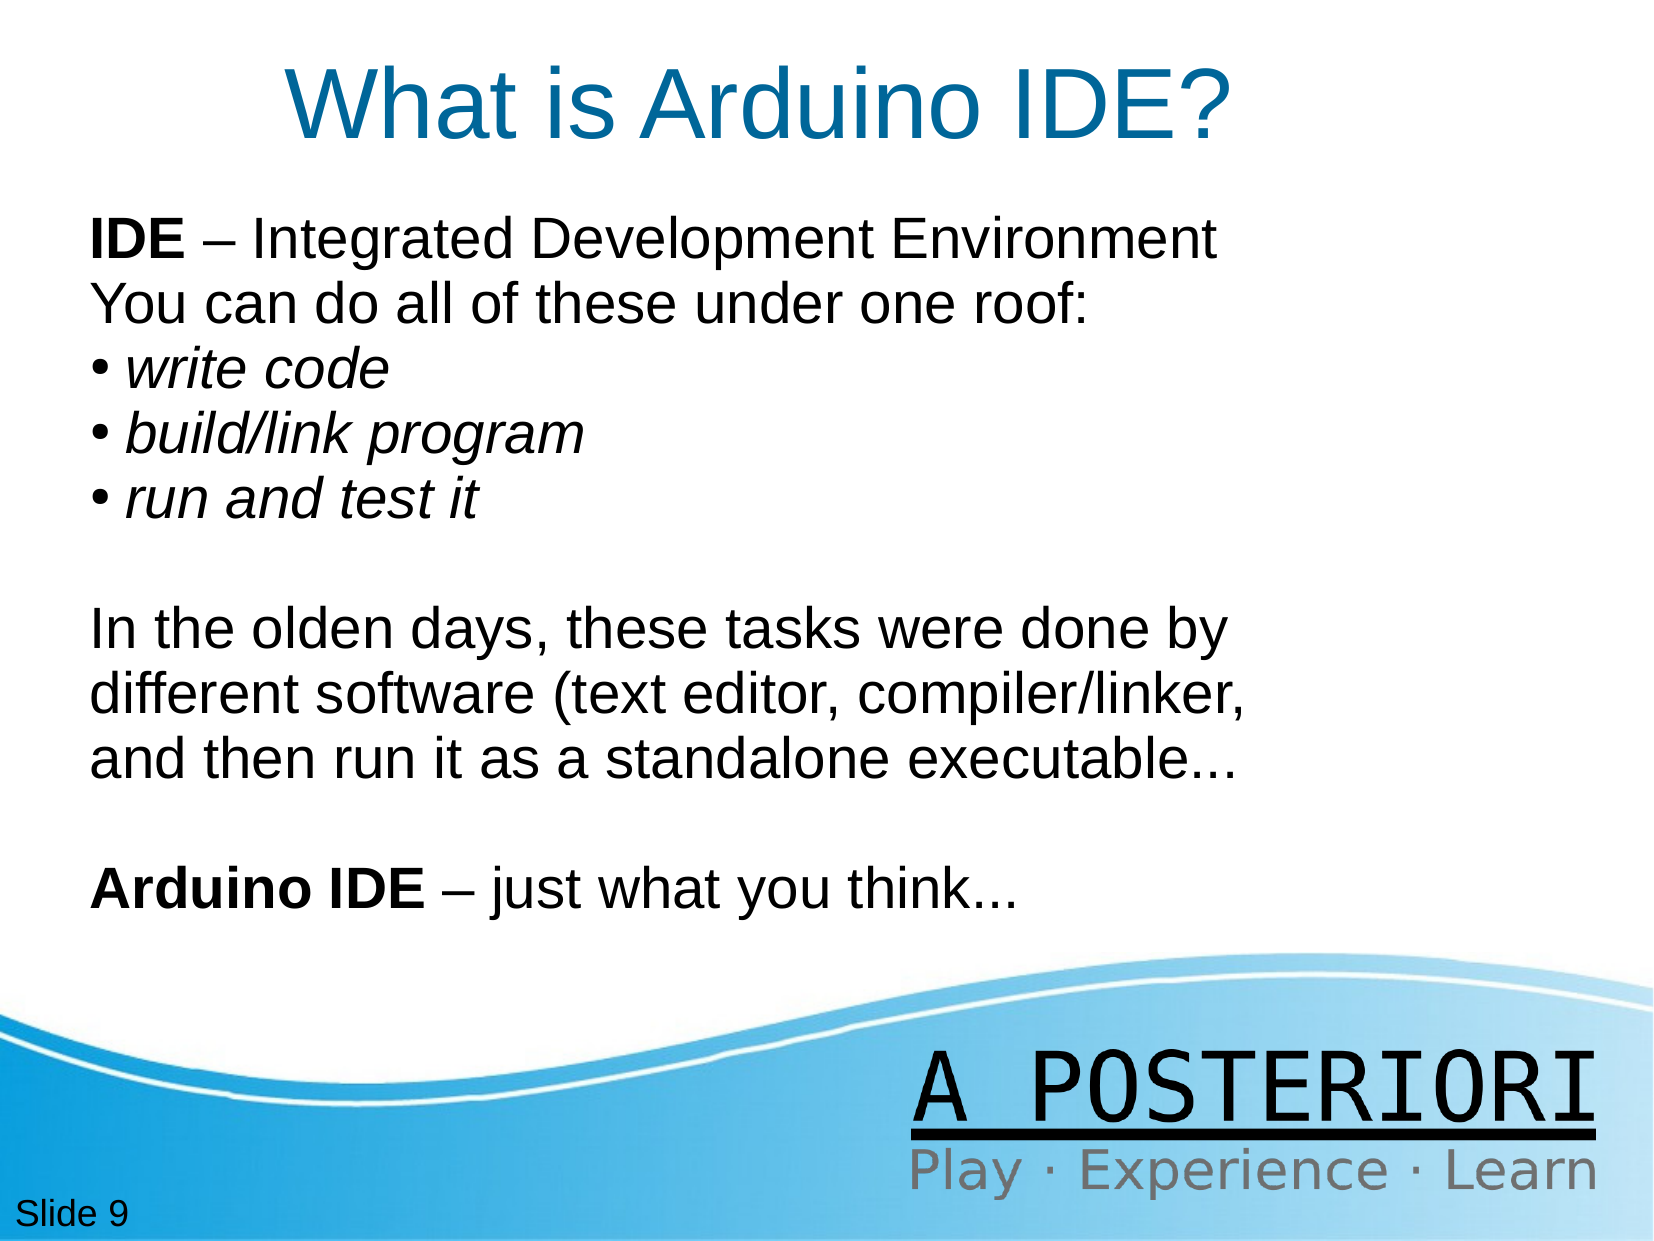

# What is Arduino IDE?
IDE – Integrated Development Environment
You can do all of these under one roof:
write code
build/link program
run and test it
In the olden days, these tasks were done by different software (text editor, compiler/linker, and then run it as a standalone executable...
Arduino IDE – just what you think...